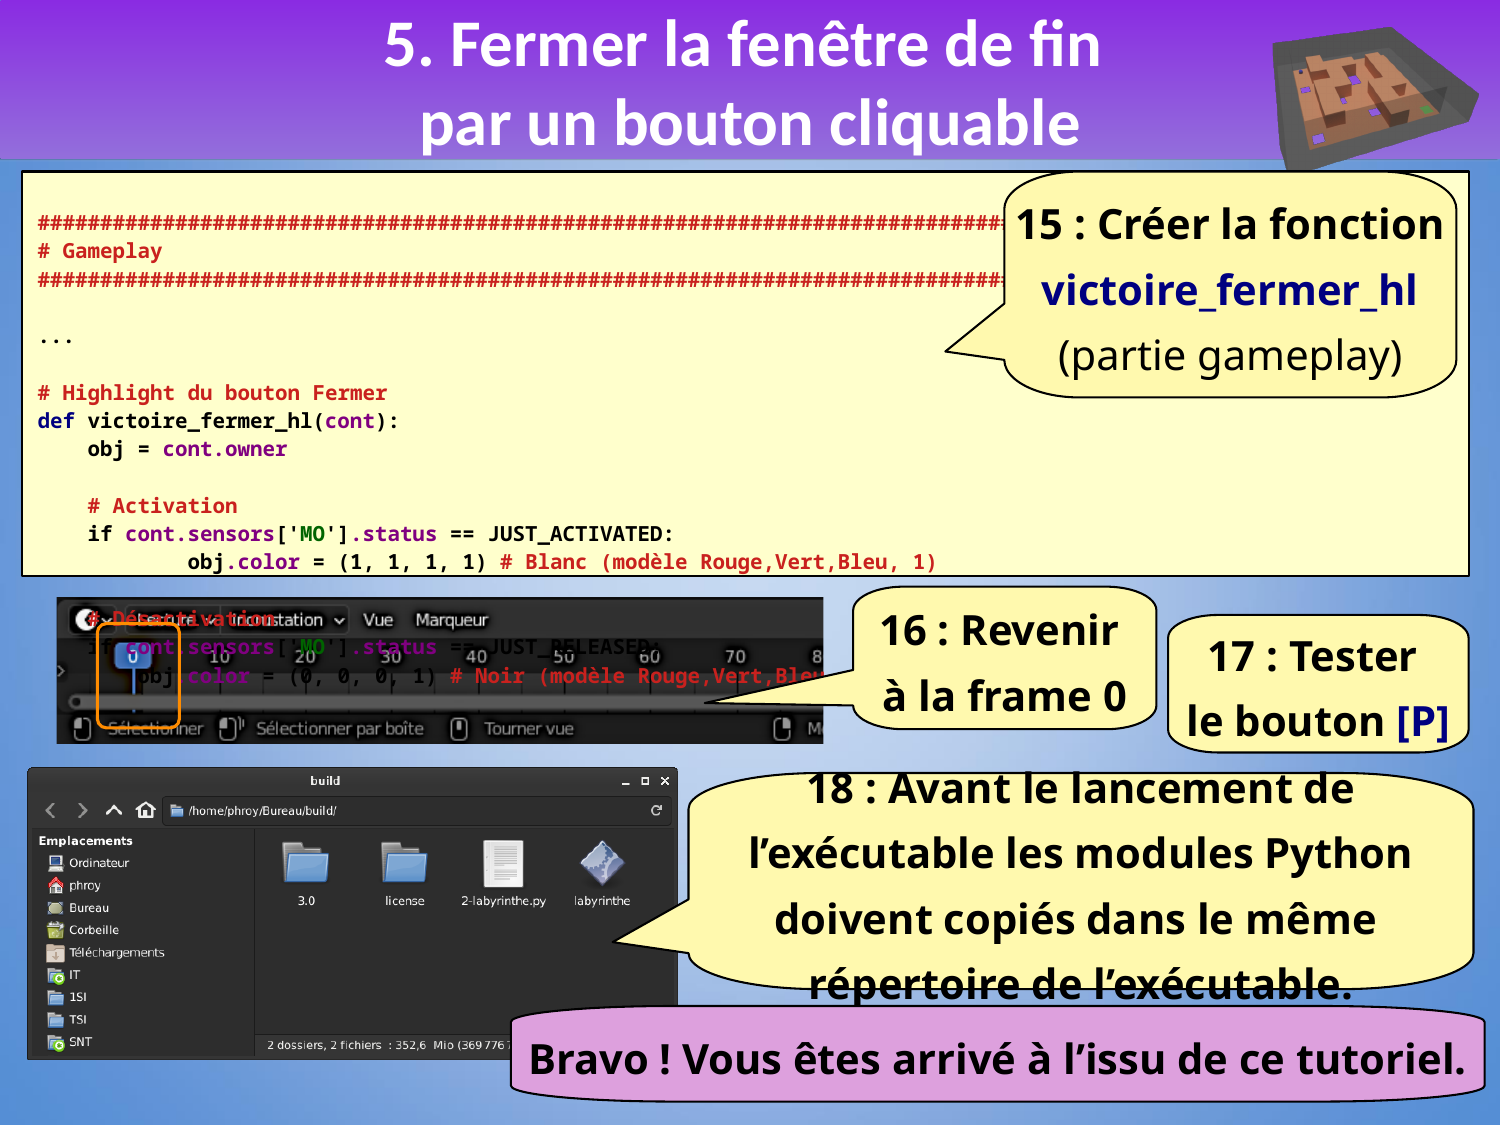

5. Fermer la fenêtre de fin
par un bouton cliquable
###############################################################################
# Gameplay
###############################################################################
...
# Highlight du bouton Fermer
def victoire_fermer_hl(cont):
 obj = cont.owner
 # Activation
 if cont.sensors['MO'].status == JUST_ACTIVATED:
 obj.color = (1, 1, 1, 1) # Blanc (modèle Rouge,Vert,Bleu, 1)
 # Désactivation
 if cont.sensors['MO'].status == JUST_RELEASED:
 obj.color = (0, 0, 0, 1) # Noir (modèle Rouge,Vert,Bleu, 1)
15 : Créer la fonction
victoire_fermer_hl
(partie gameplay)
16 : Revenir
à la frame 0
17 : Tester
le bouton [P]
18 : Avant le lancement de
l’exécutable les modules Python
doivent copiés dans le même
répertoire de l’exécutable.
Bravo ! Vous êtes arrivé à l’issu de ce tutoriel.